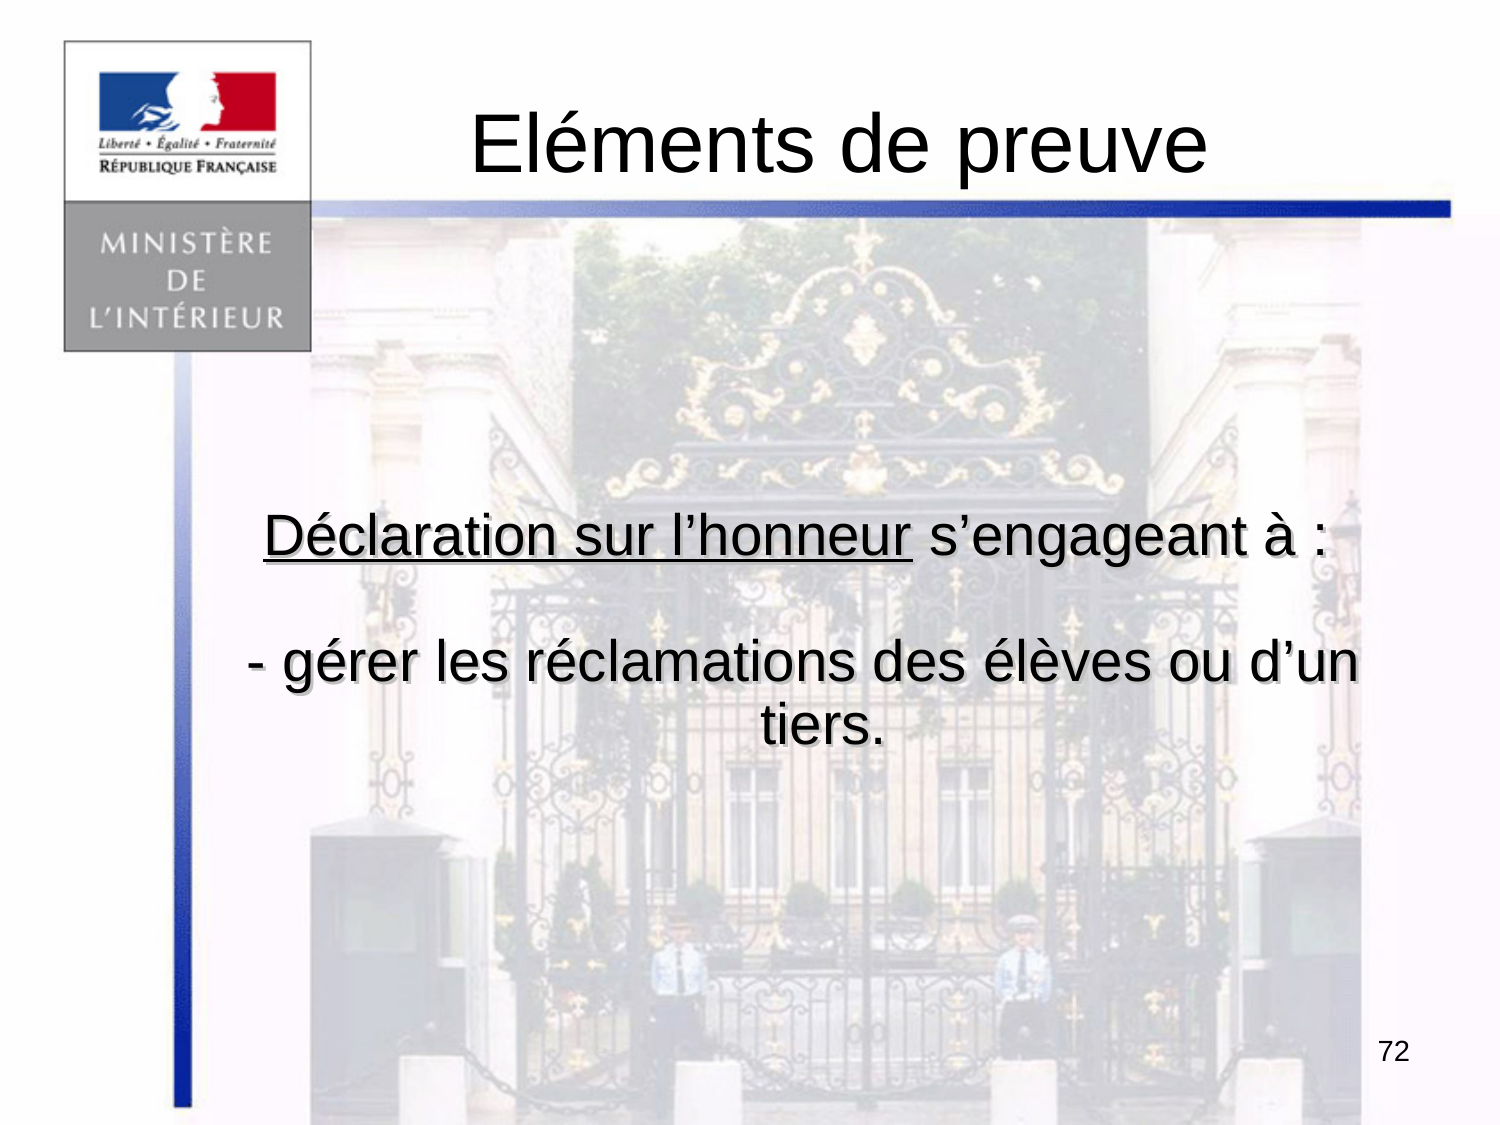

# Eléments de preuve
Déclaration sur l’honneur s’engageant à :
- gérer les réclamations des élèves ou d’un tiers.